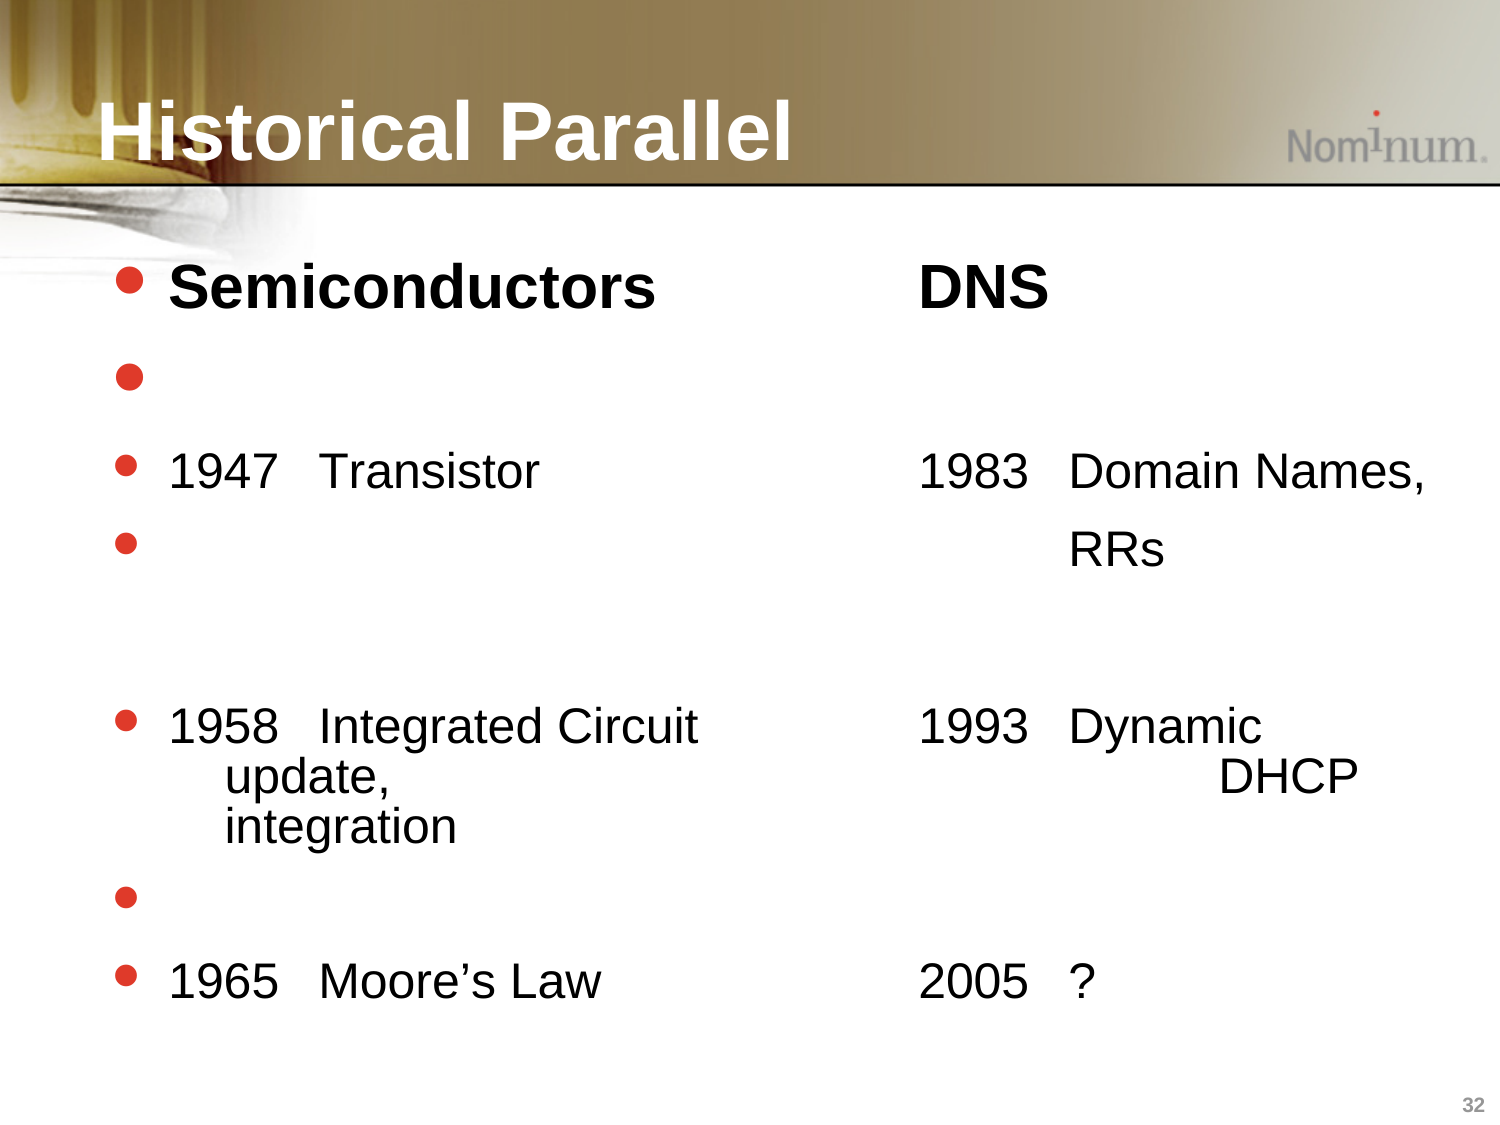

# Historical Parallel
Semiconductors		DNS
1947 	Transistor			1983 	Domain Names,
							RRs
1958 	Integrated Circuit		1993 	Dynamic update, 						DHCP integration
1965 	Moore’s Law			2005	?